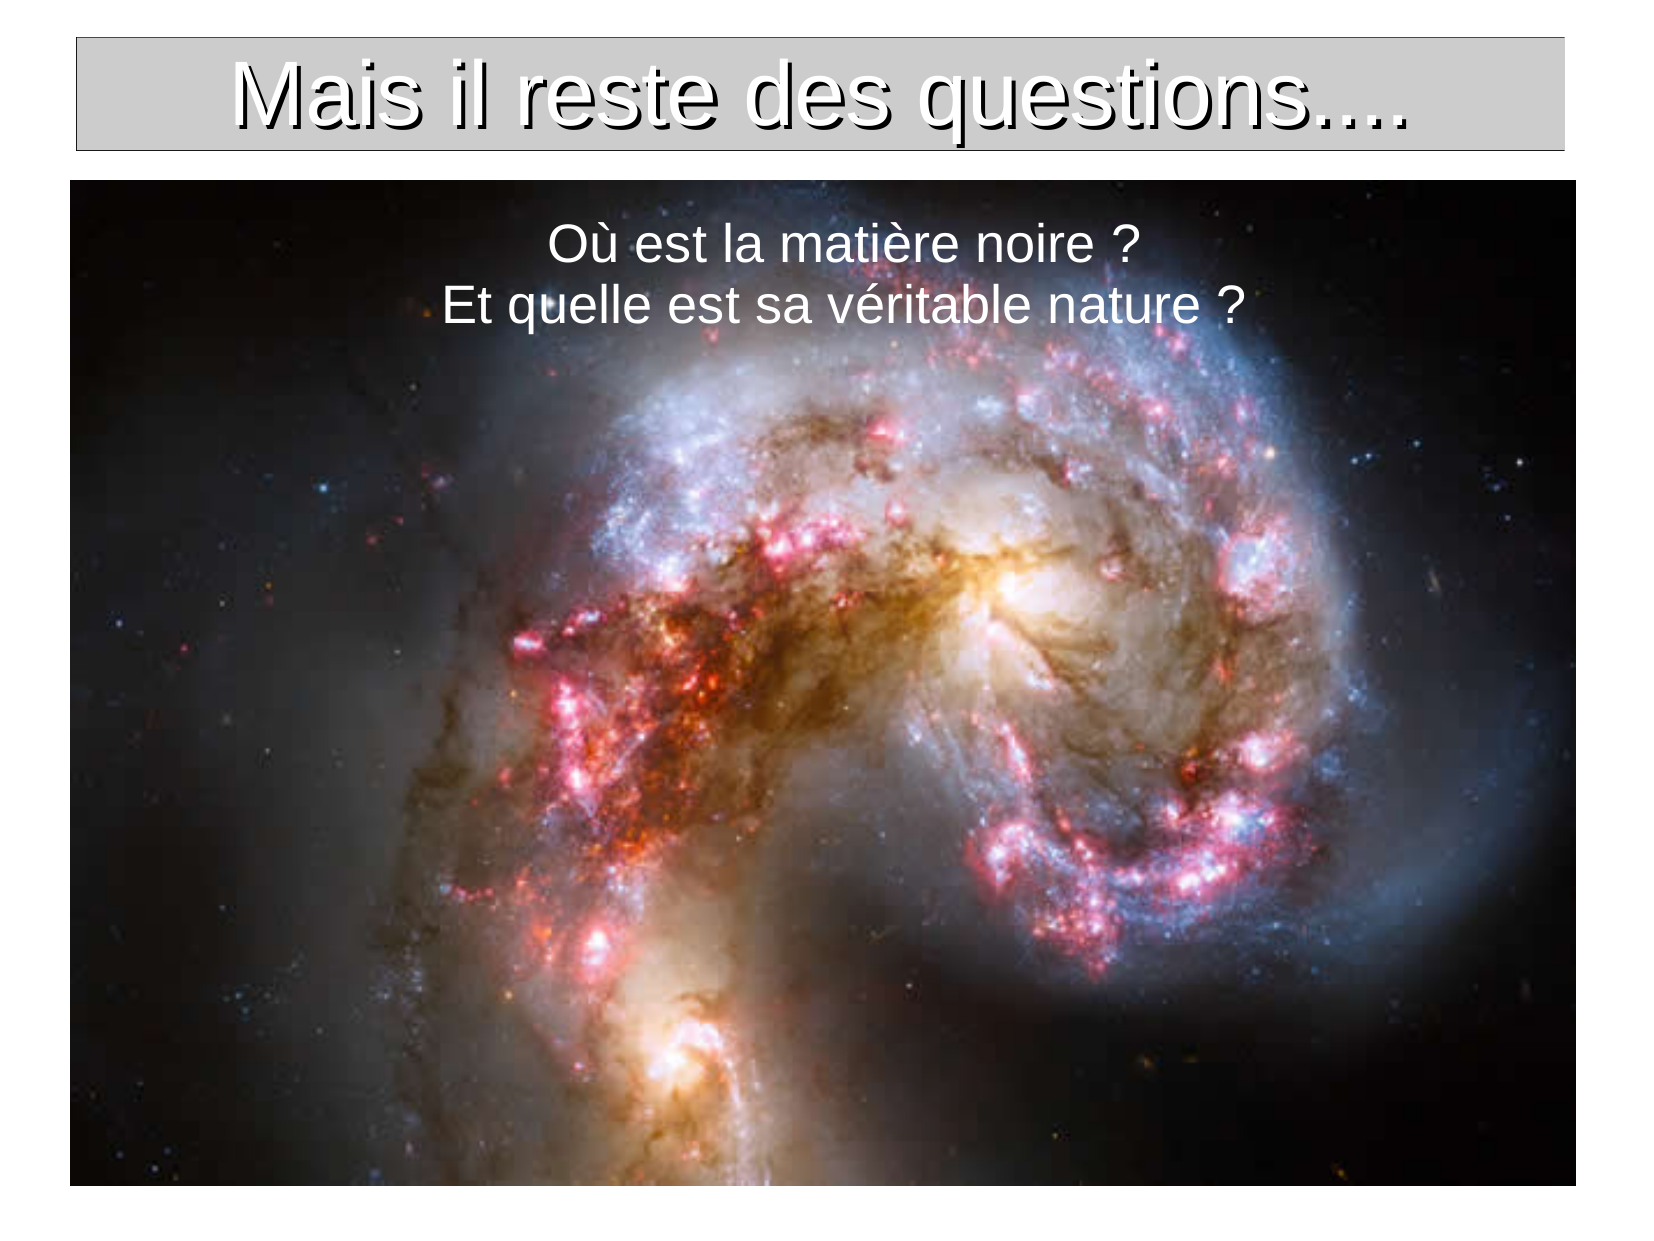

# Mais il reste des questions....
Où est la matière noire ?
Et quelle est sa véritable nature ?